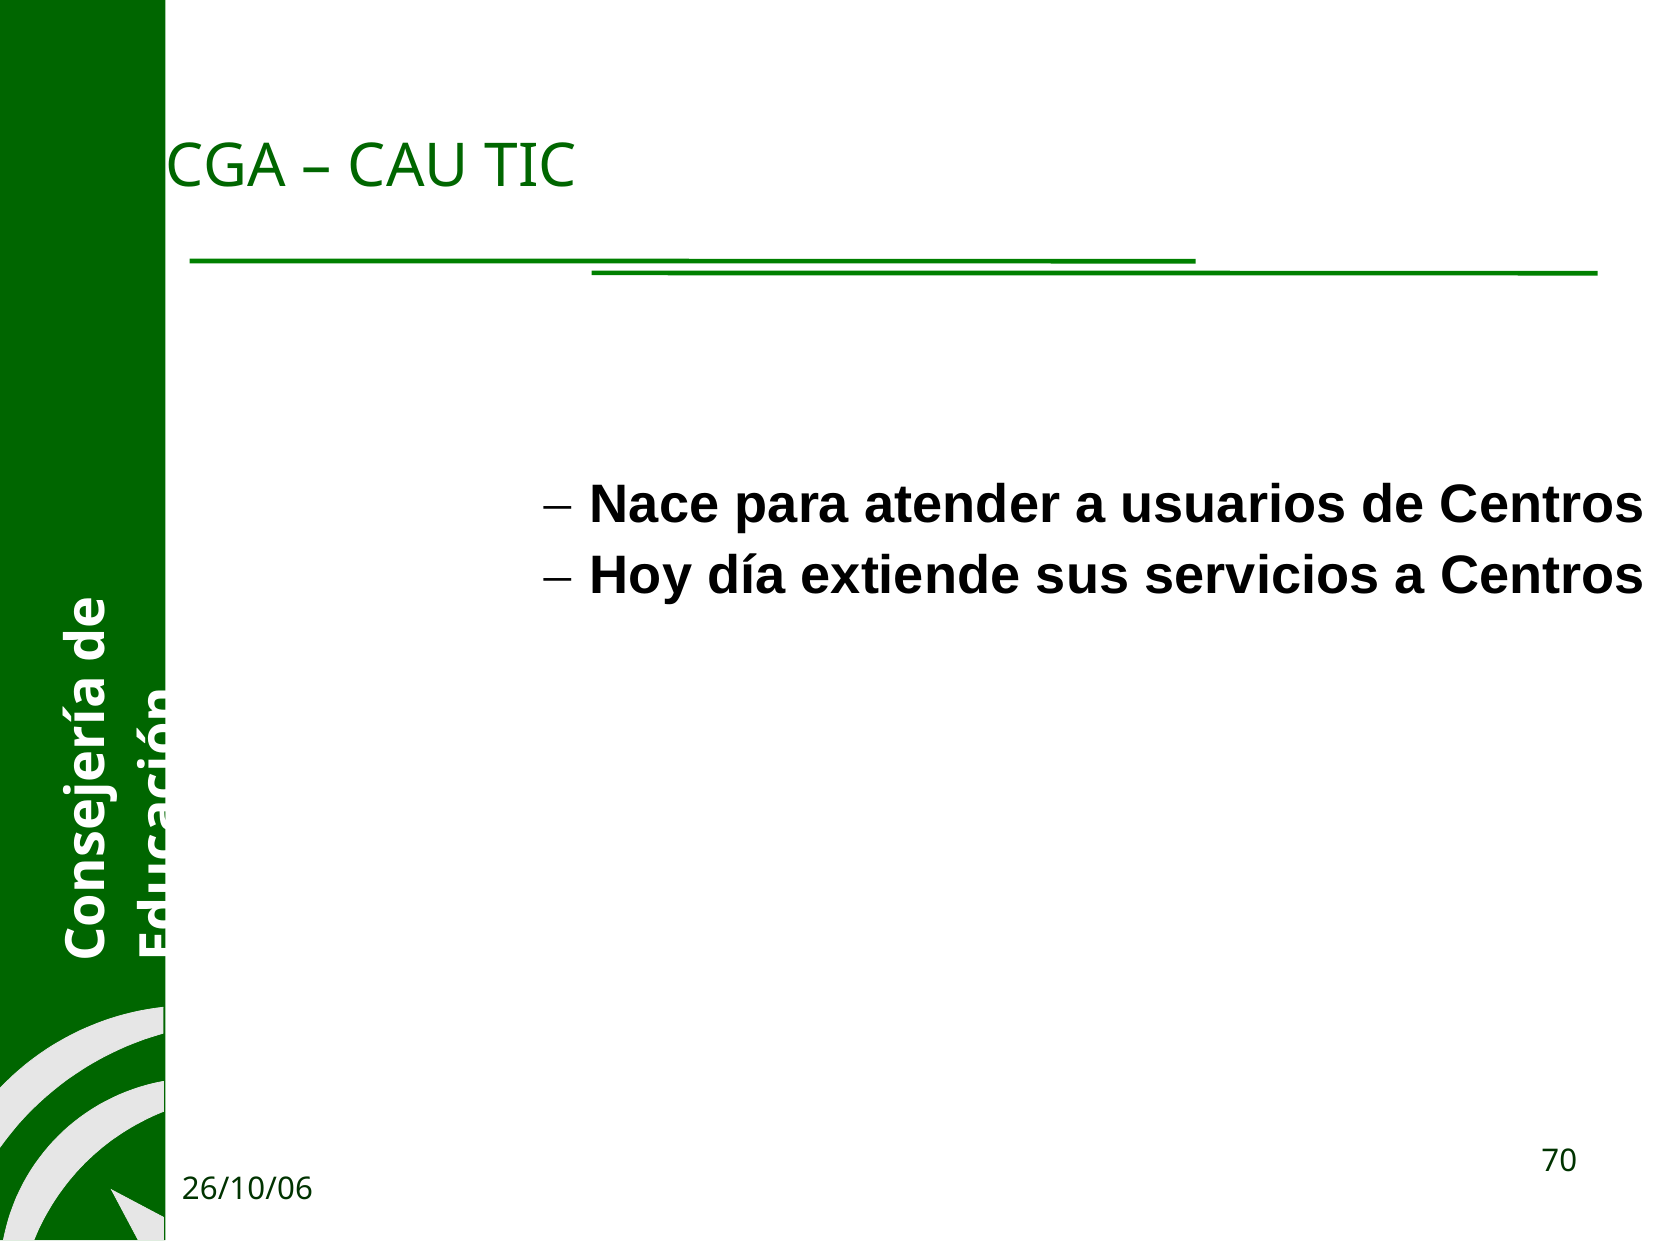

CGA – CAU TIC
Nace para atender a usuarios de Centros TIC.
Hoy día extiende sus servicios a Centros de Primaria, de Secundaria, de Adultos, E.R.E.'s, E.O.E.'s, C.E.P.'s, etc. en materia de conectividad, redes, S.O. Guadalinex, ....
70